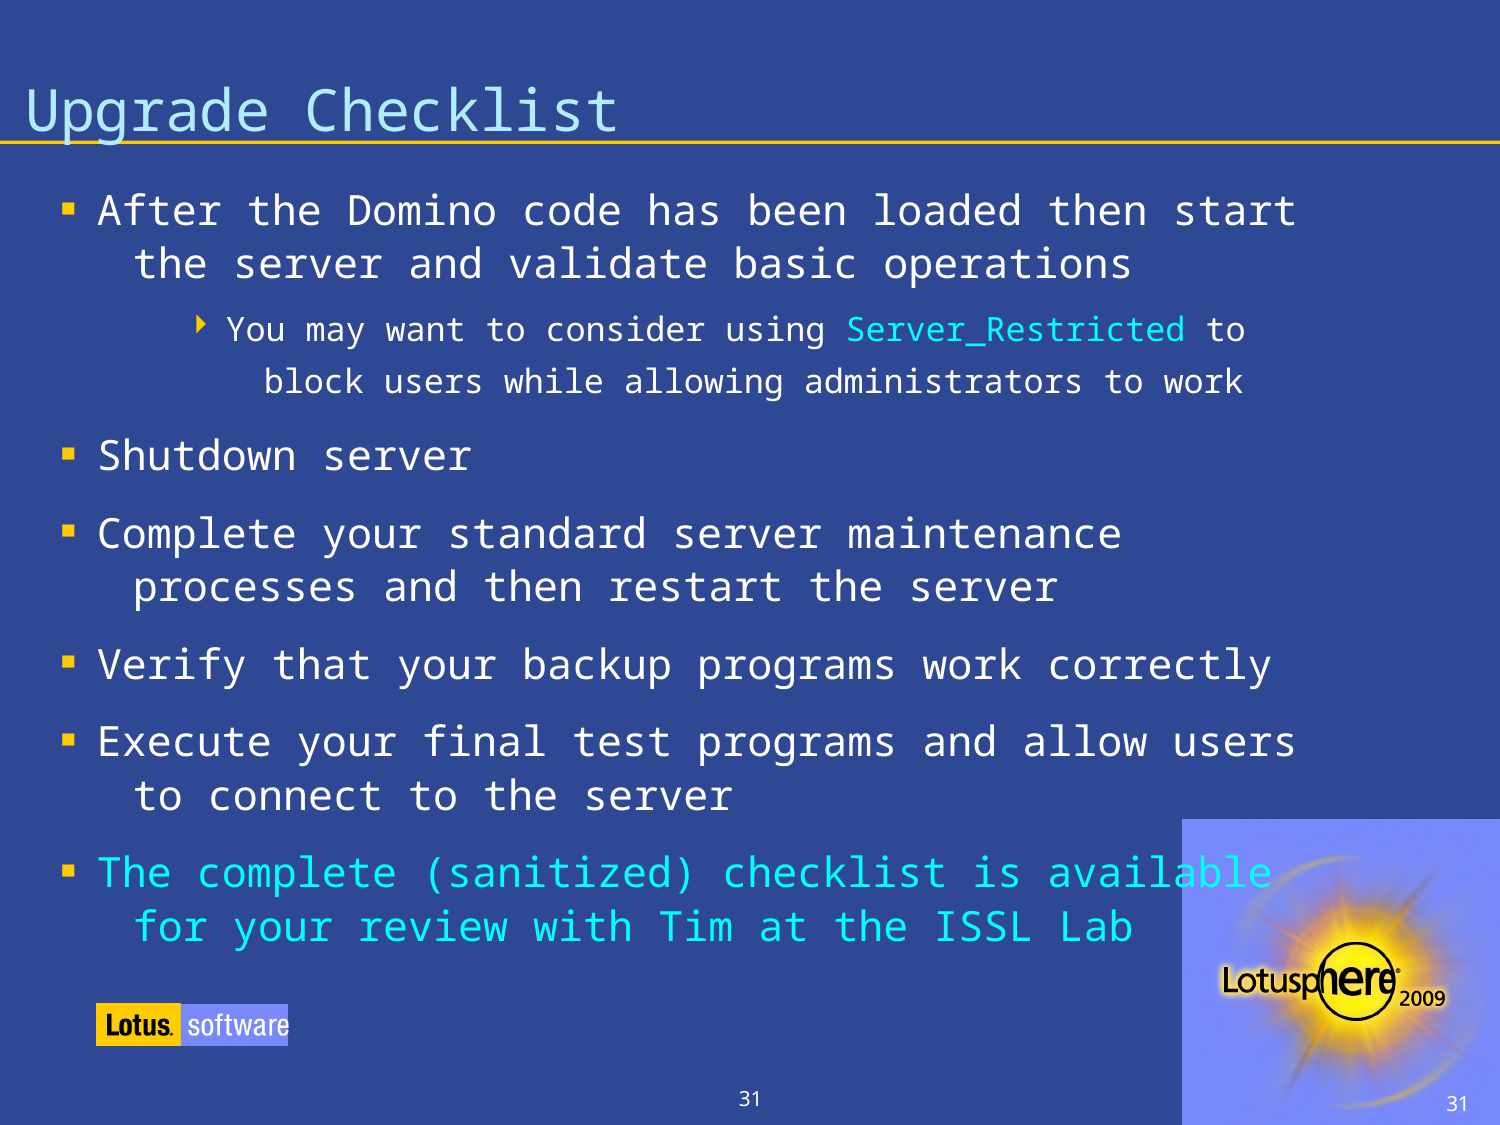

# Upgrade Checklist
After the Domino code has been loaded then start the server and validate basic operations
You may want to consider using Server_Restricted to block users while allowing administrators to work
Shutdown server
Complete your standard server maintenance processes and then restart the server
Verify that your backup programs work correctly
Execute your final test programs and allow users to connect to the server
The complete (sanitized) checklist is available for your review with Tim at the ISSL Lab
31